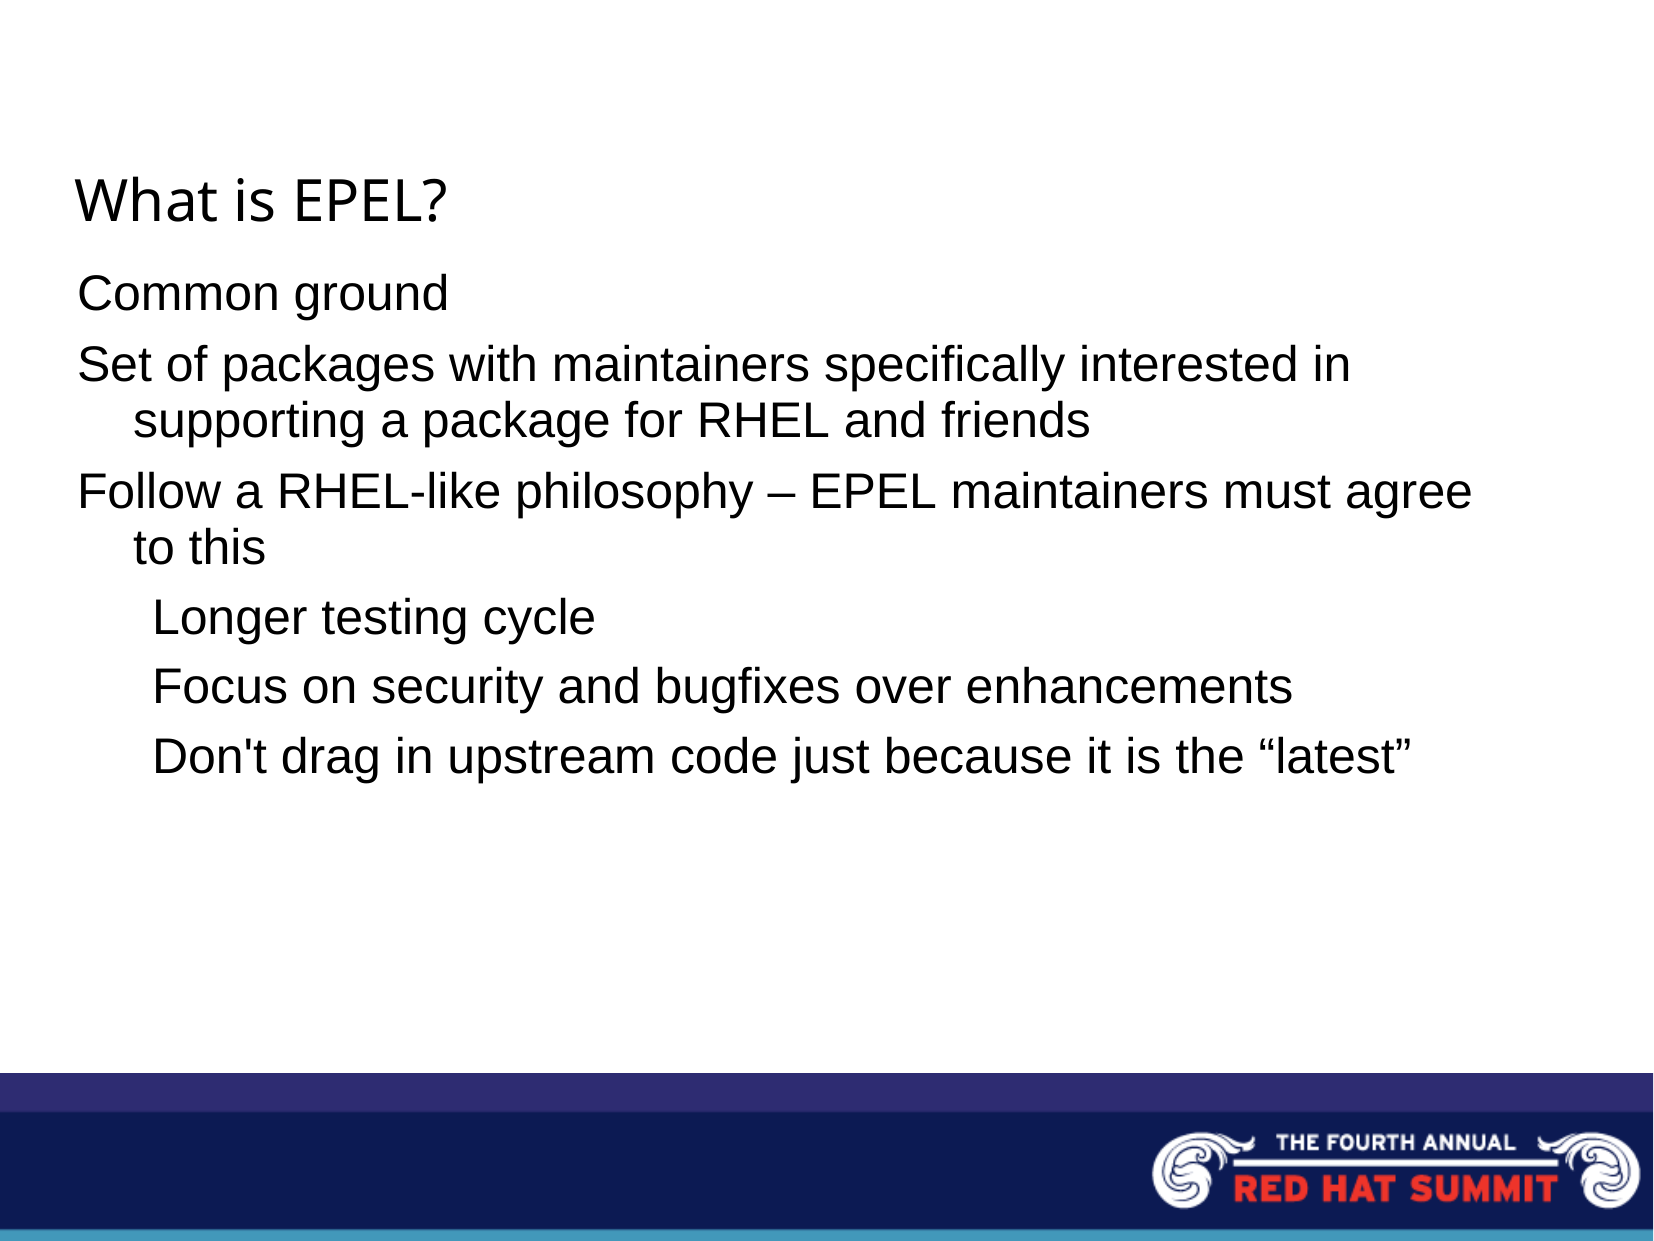

# What is EPEL?
Common ground
Set of packages with maintainers specifically interested in supporting a package for RHEL and friends
Follow a RHEL-like philosophy – EPEL maintainers must agree to this
Longer testing cycle
Focus on security and bugfixes over enhancements
Don't drag in upstream code just because it is the “latest”